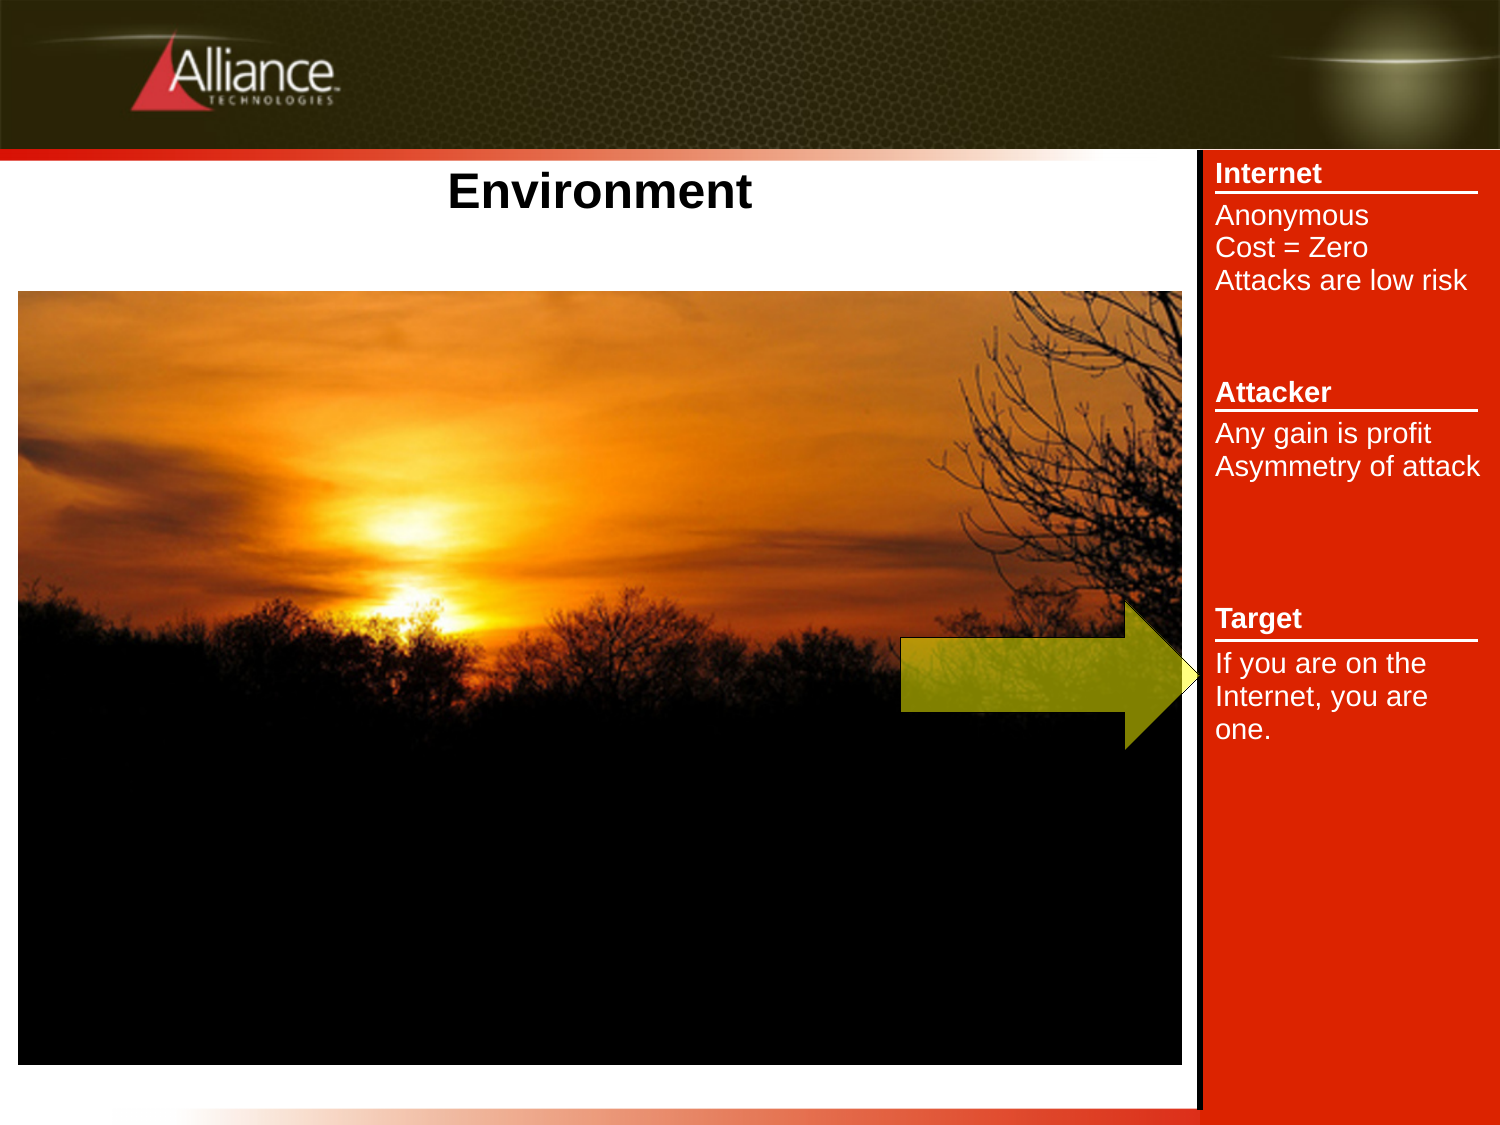

Internet
Environment
Anonymous
Cost = Zero
Attacks are low risk
Attacker
Any gain is profit
Asymmetry of attack
Target
If you are on the Internet, you are one.